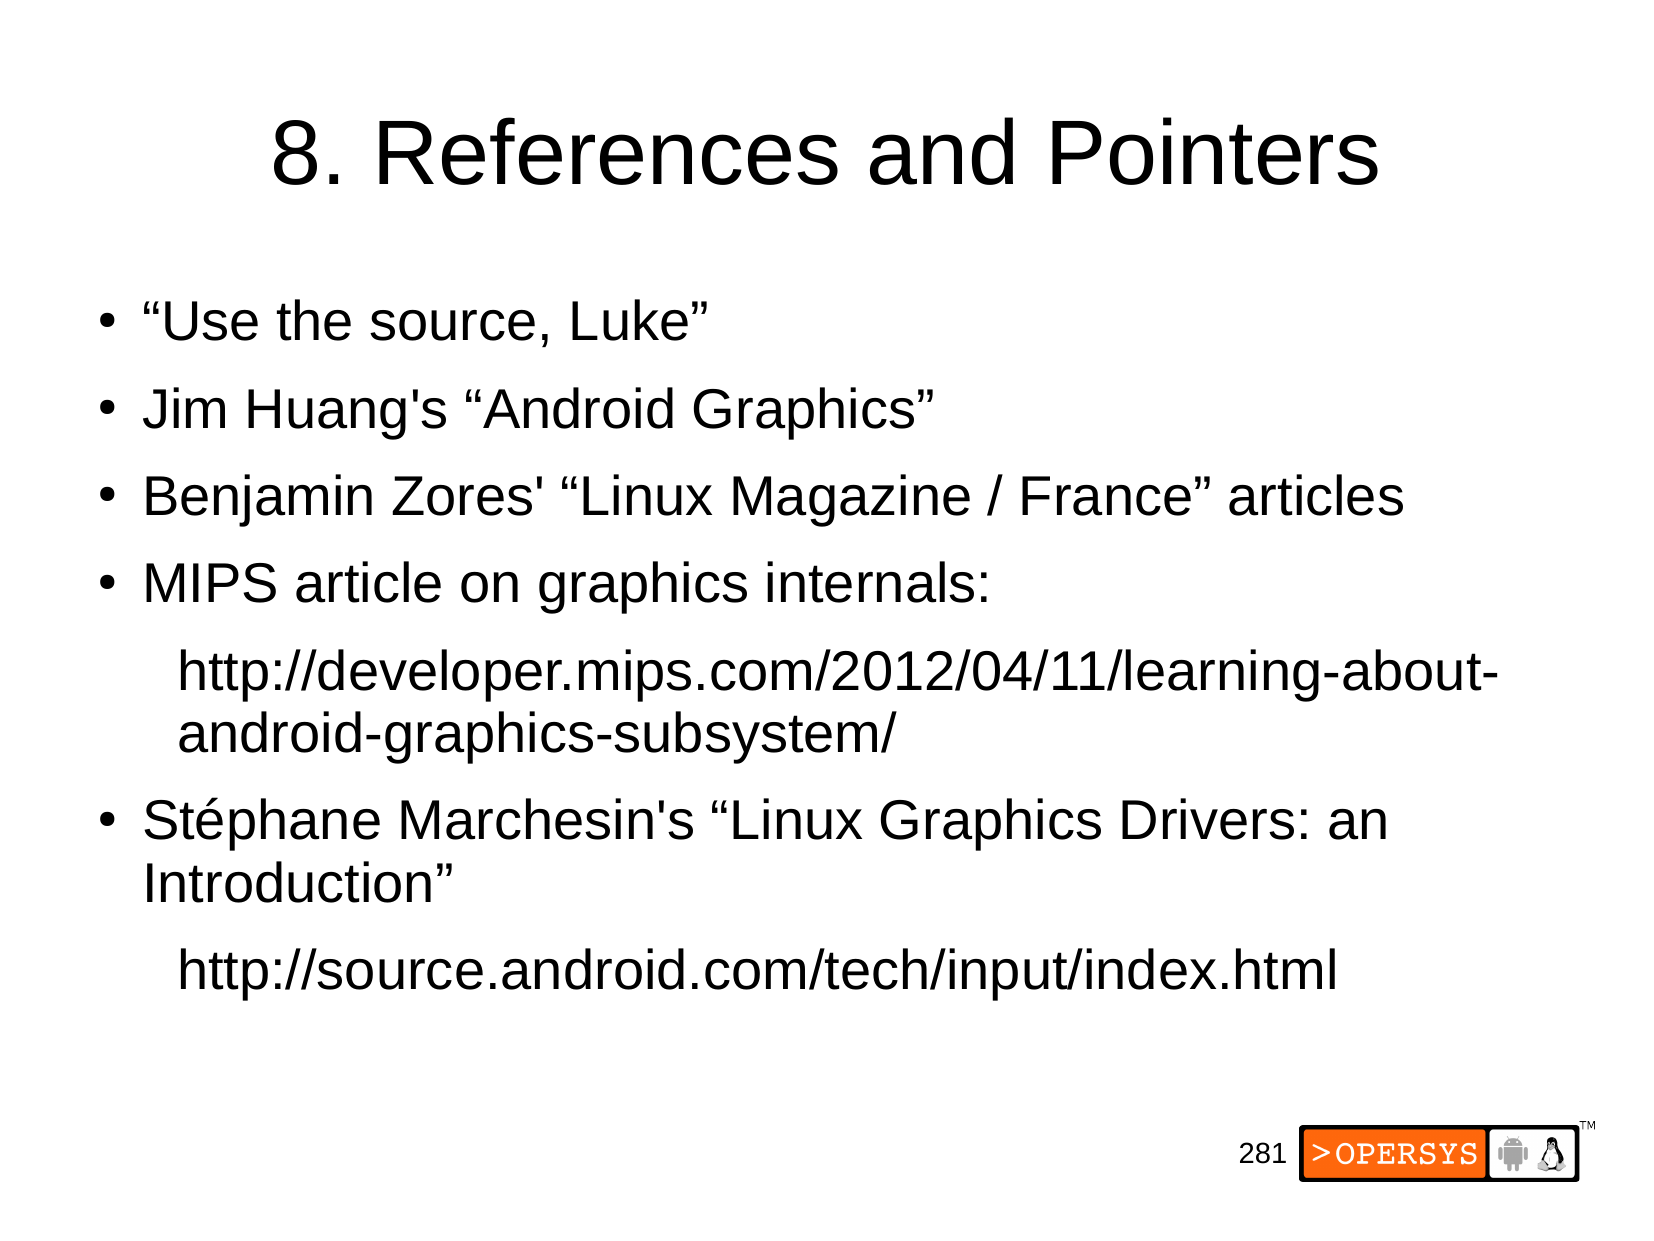

# 8. References and Pointers
“Use the source, Luke”
Jim Huang's “Android Graphics”
Benjamin Zores' “Linux Magazine / France” articles
MIPS article on graphics internals:
http://developer.mips.com/2012/04/11/learning-about-android-graphics-subsystem/
Stéphane Marchesin's “Linux Graphics Drivers: an Introduction”
http://source.android.com/tech/input/index.html